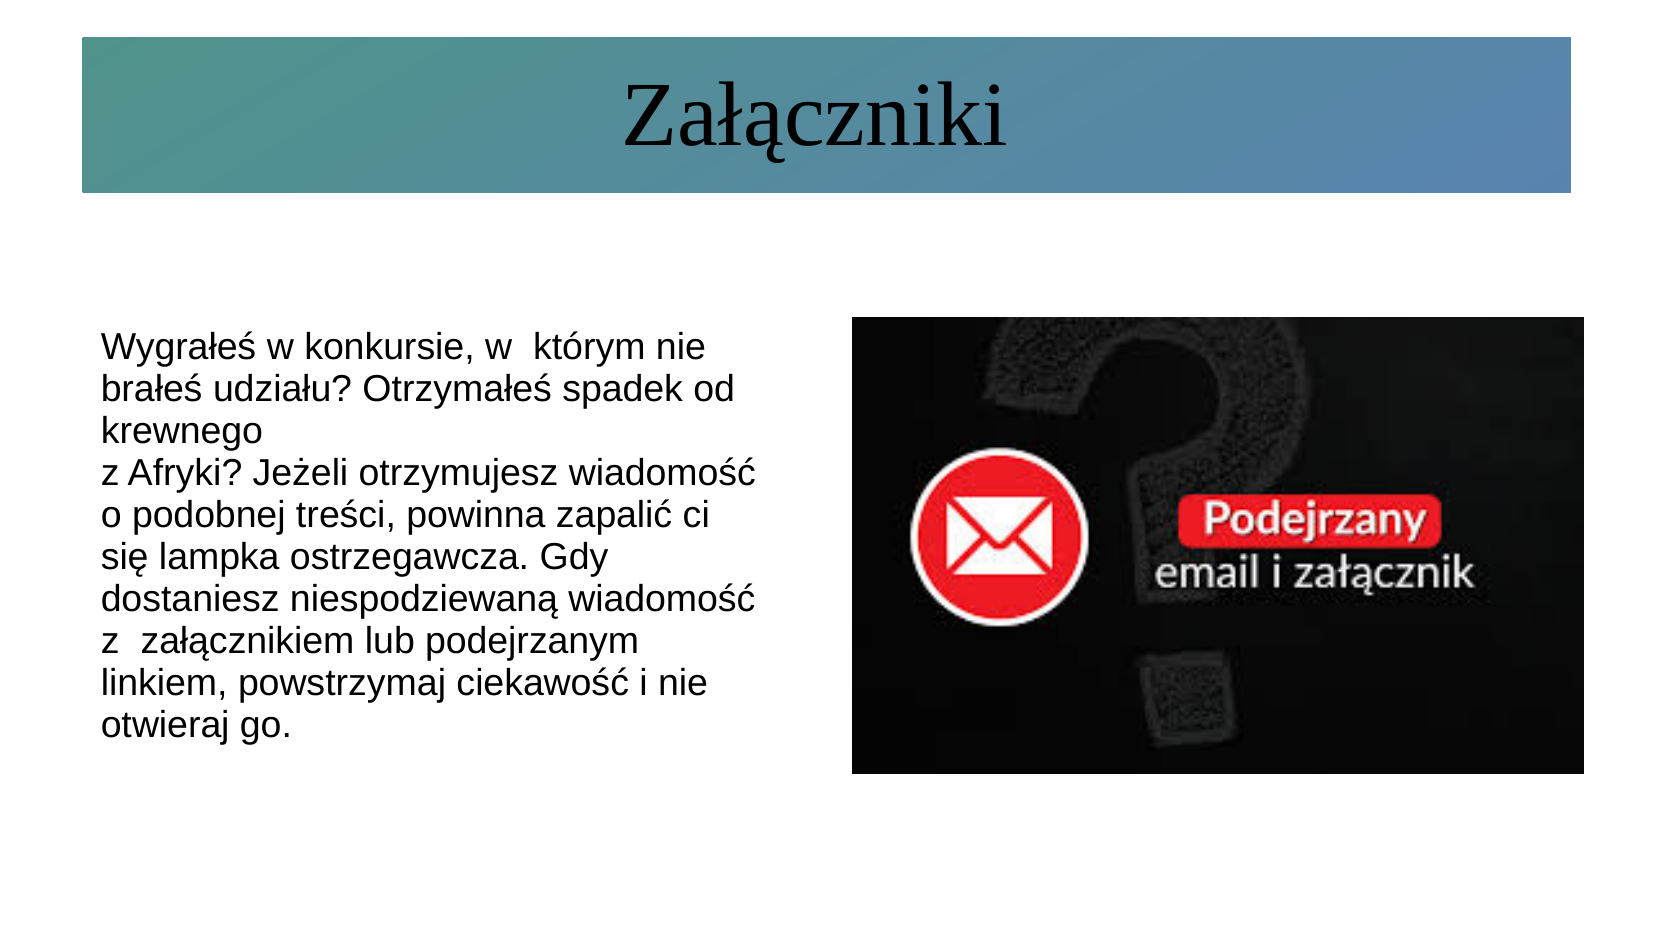

# Załączniki
Wygrałeś w konkursie, w którym nie brałeś udziału? Otrzymałeś spadek od krewnego
z Afryki? Jeżeli otrzymujesz wiadomość o podobnej treści, powinna zapalić ci się lampka ostrzegawcza. Gdy dostaniesz niespodziewaną wiadomość
z załącznikiem lub podejrzanym linkiem, powstrzymaj ciekawość i nie otwieraj go.